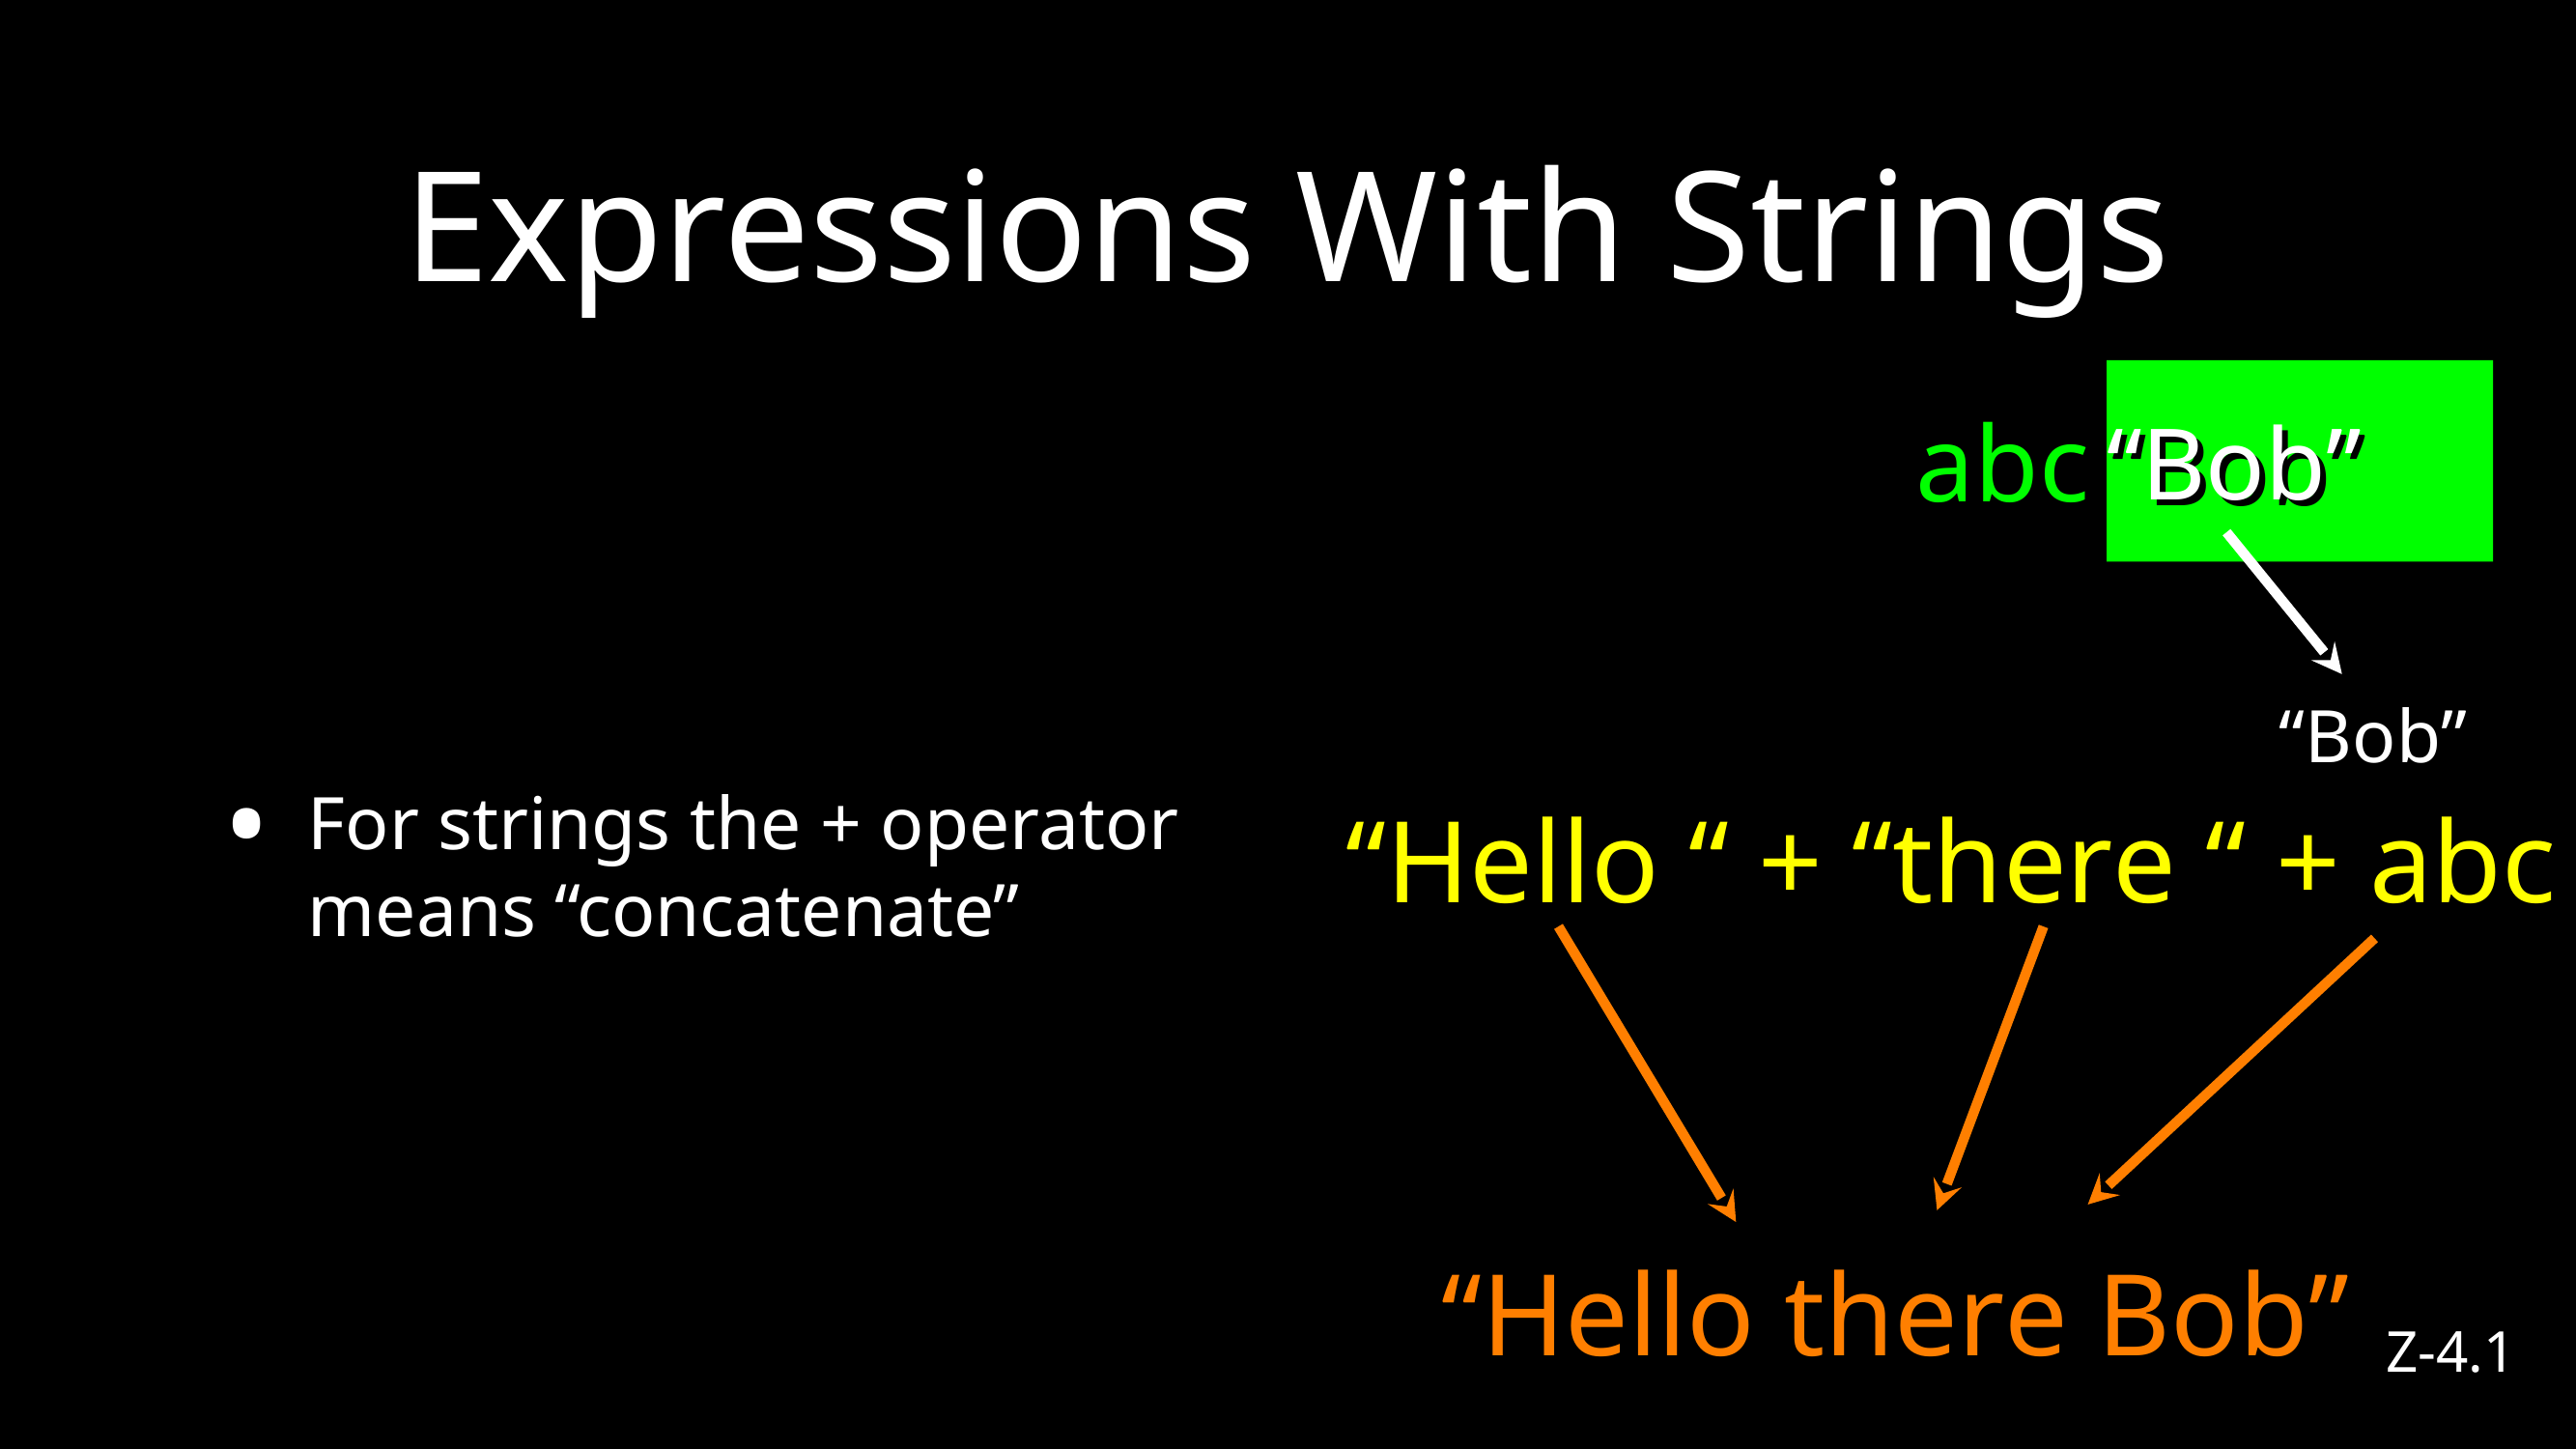

# Expressions With Strings
“Bob”
abc
For strings the + operator means “concatenate”
“Bob”
“Hello “ + “there “ + abc
“Hello there Bob”
Z-4.1